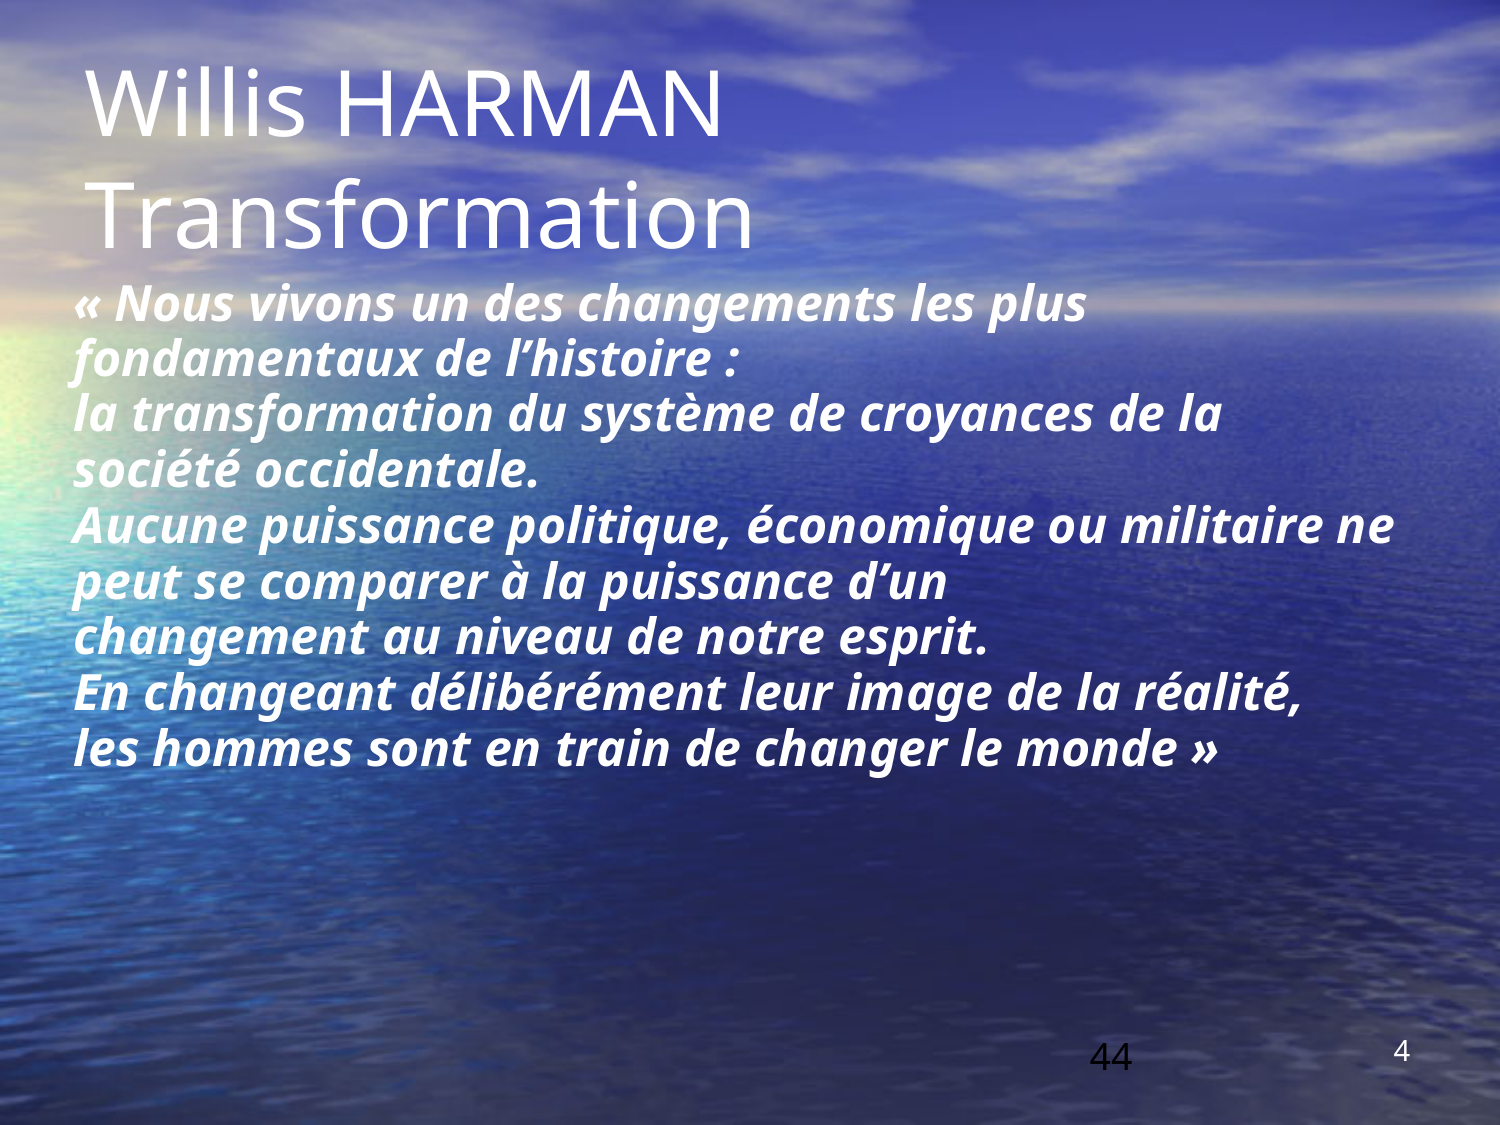

Willis HARMAN Transformation
« Nous vivons un des changements les plus fondamentaux de l’histoire :
la transformation du système de croyances de la société occidentale.
Aucune puissance politique, économique ou militaire ne
peut se comparer à la puissance d’un
changement au niveau de notre esprit.
En changeant délibérément leur image de la réalité,
les hommes sont en train de changer le monde »